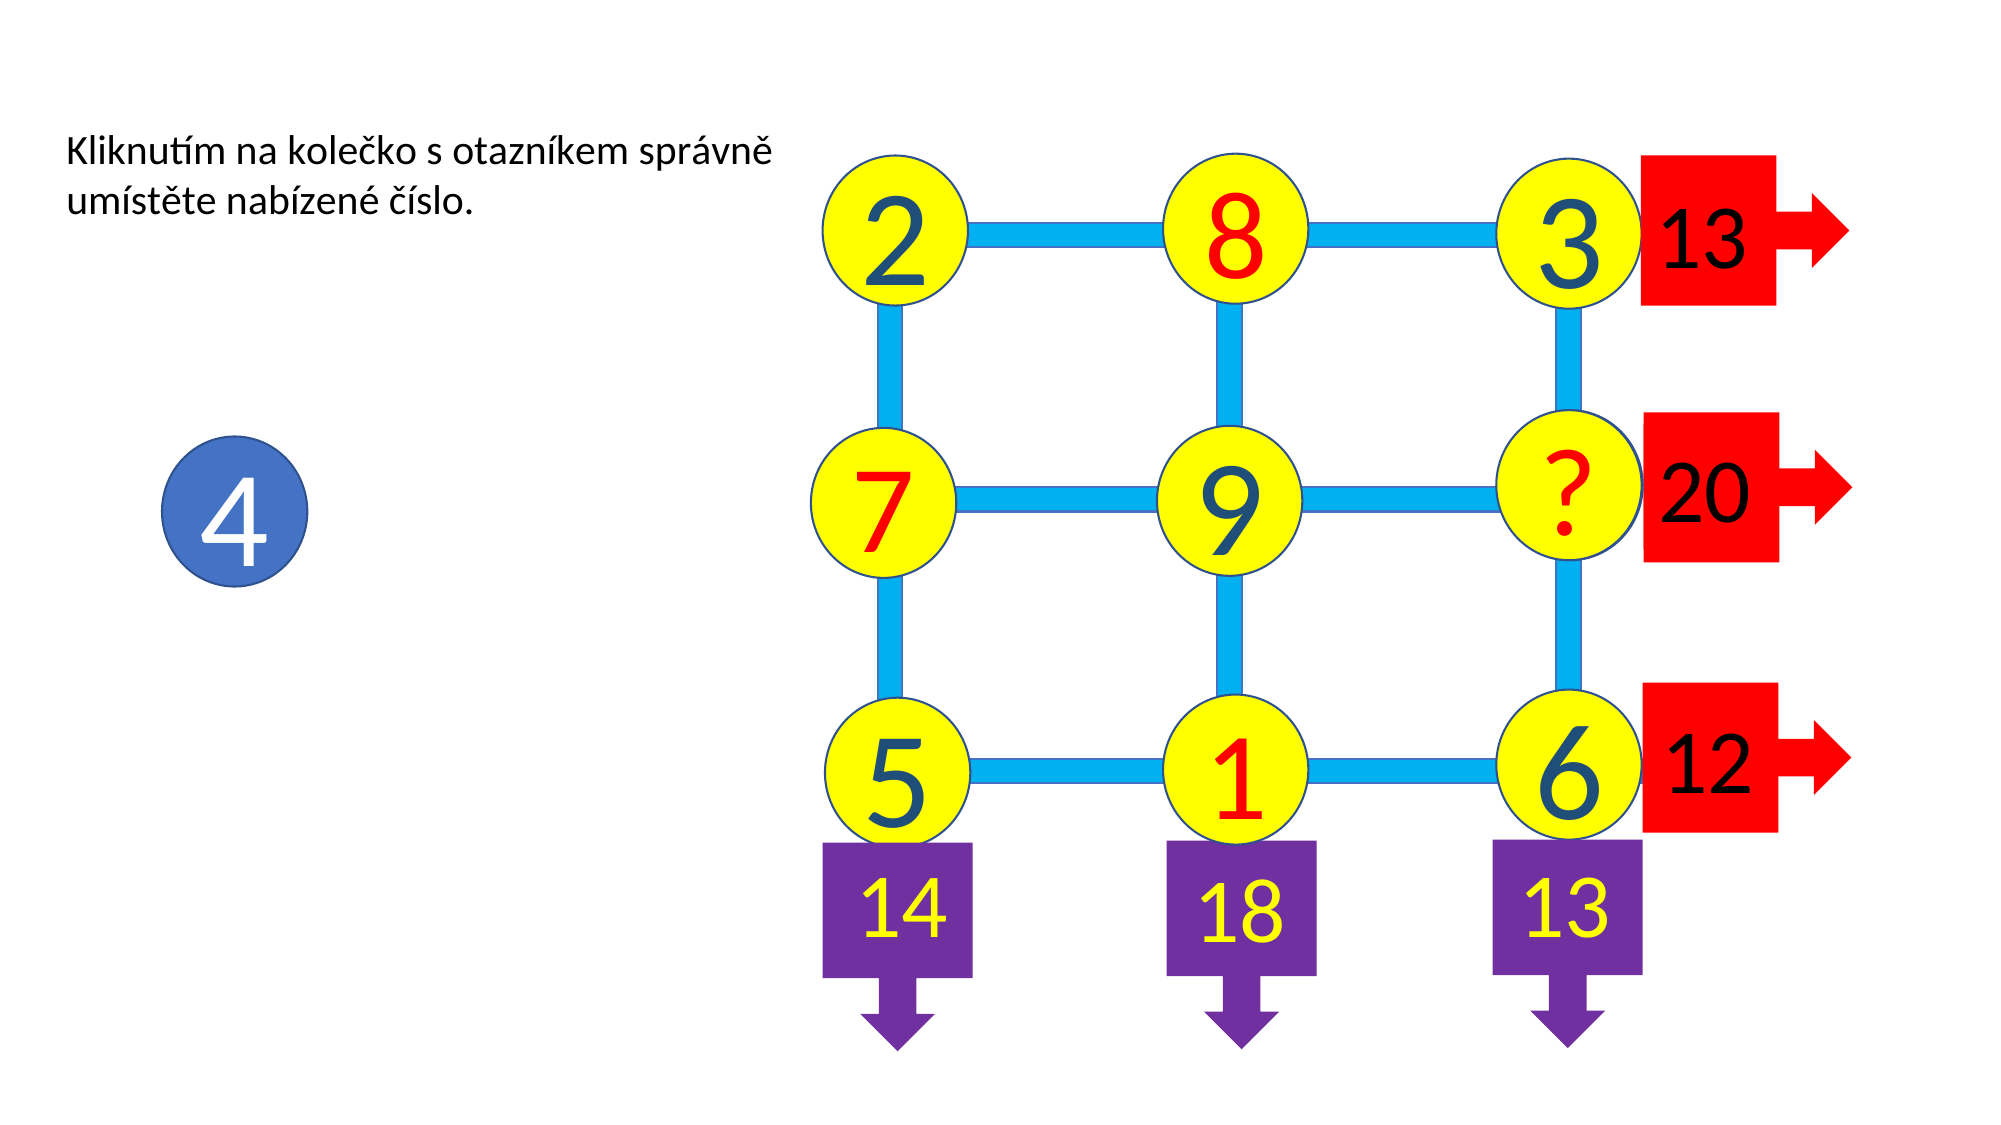

Kliknutím na kolečko s otazníkem správně
umístěte nabízené číslo.
8
2
3
13
?
4
20
9
7
4
6
1
12
5
14
13
18